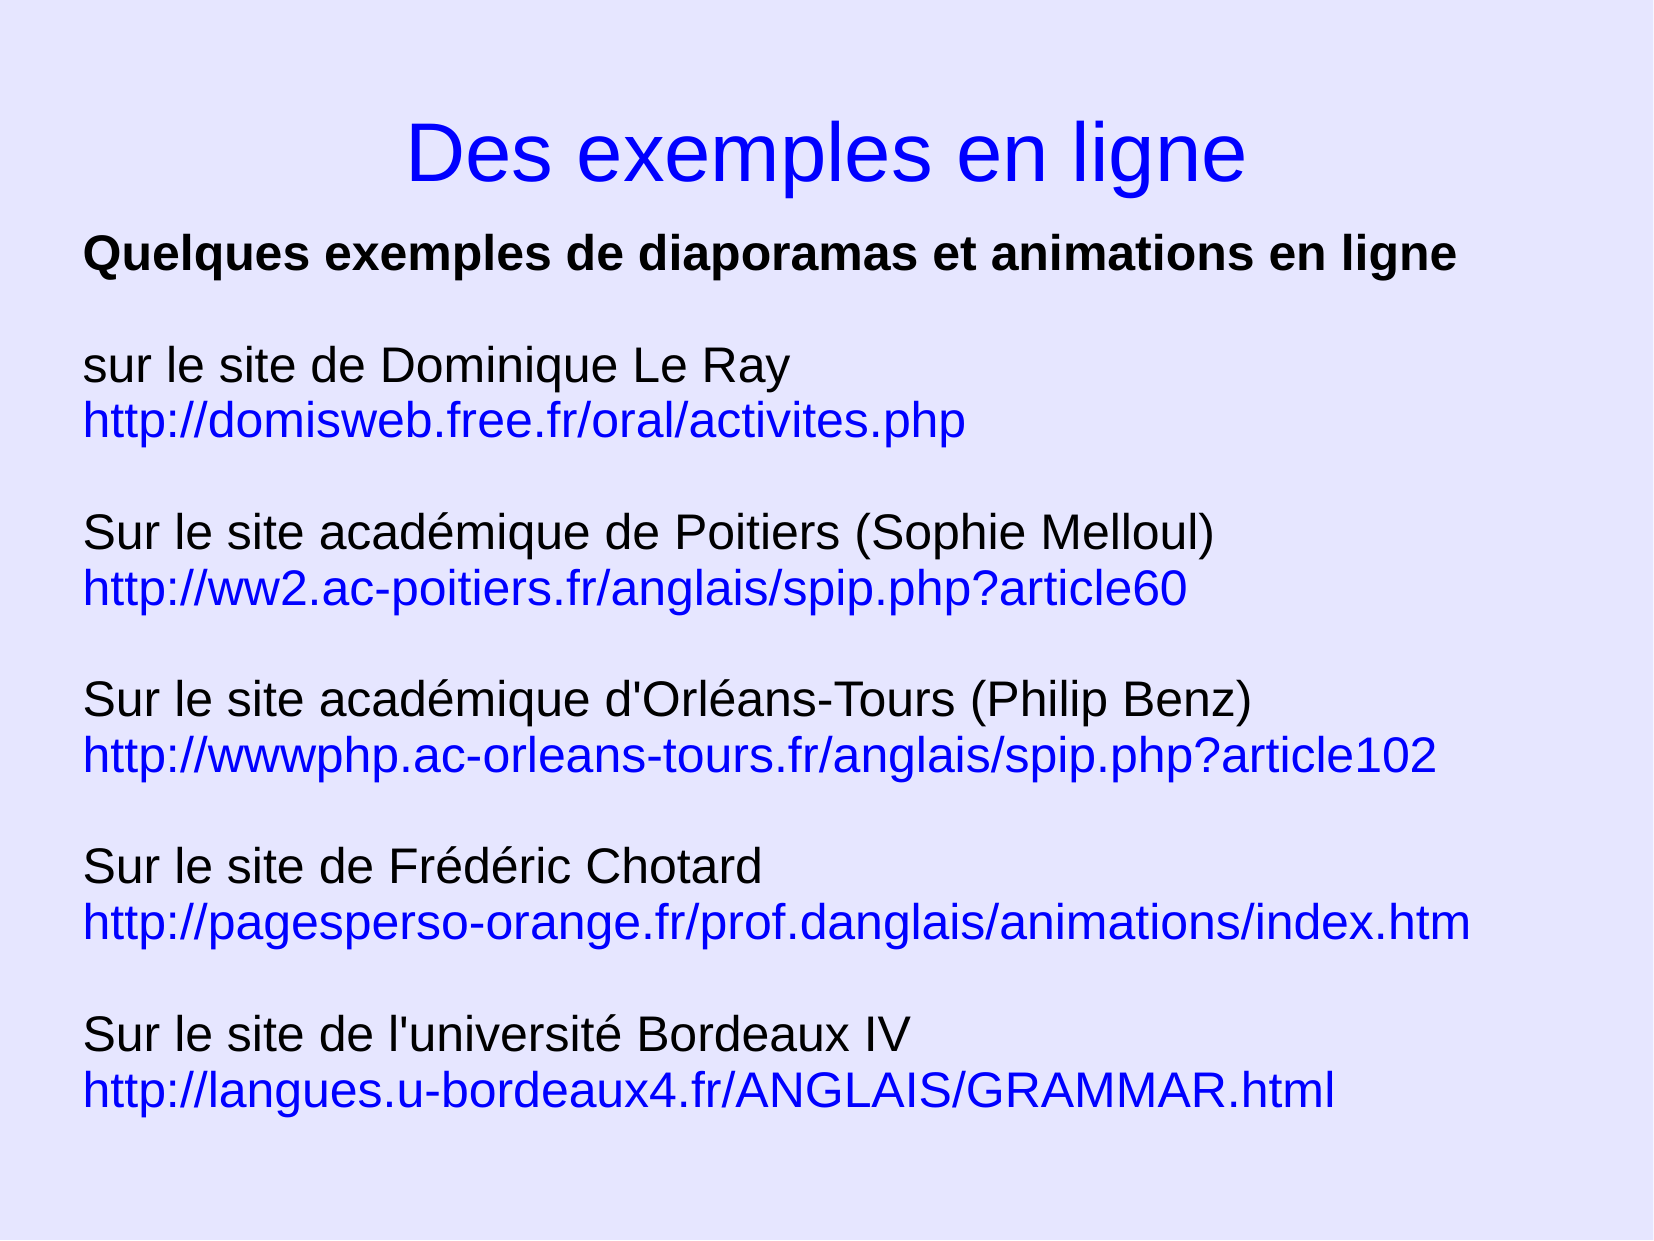

# Des exemples en ligne
Quelques exemples de diaporamas et animations en ligne
sur le site de Dominique Le Ray http://domisweb.free.fr/oral/activites.php
Sur le site académique de Poitiers (Sophie Melloul)
http://ww2.ac-poitiers.fr/anglais/spip.php?article60
Sur le site académique d'Orléans-Tours (Philip Benz)
http://wwwphp.ac-orleans-tours.fr/anglais/spip.php?article102
Sur le site de Frédéric Chotard
http://pagesperso-orange.fr/prof.danglais/animations/index.htm
Sur le site de l'université Bordeaux IV
http://langues.u-bordeaux4.fr/ANGLAIS/GRAMMAR.html